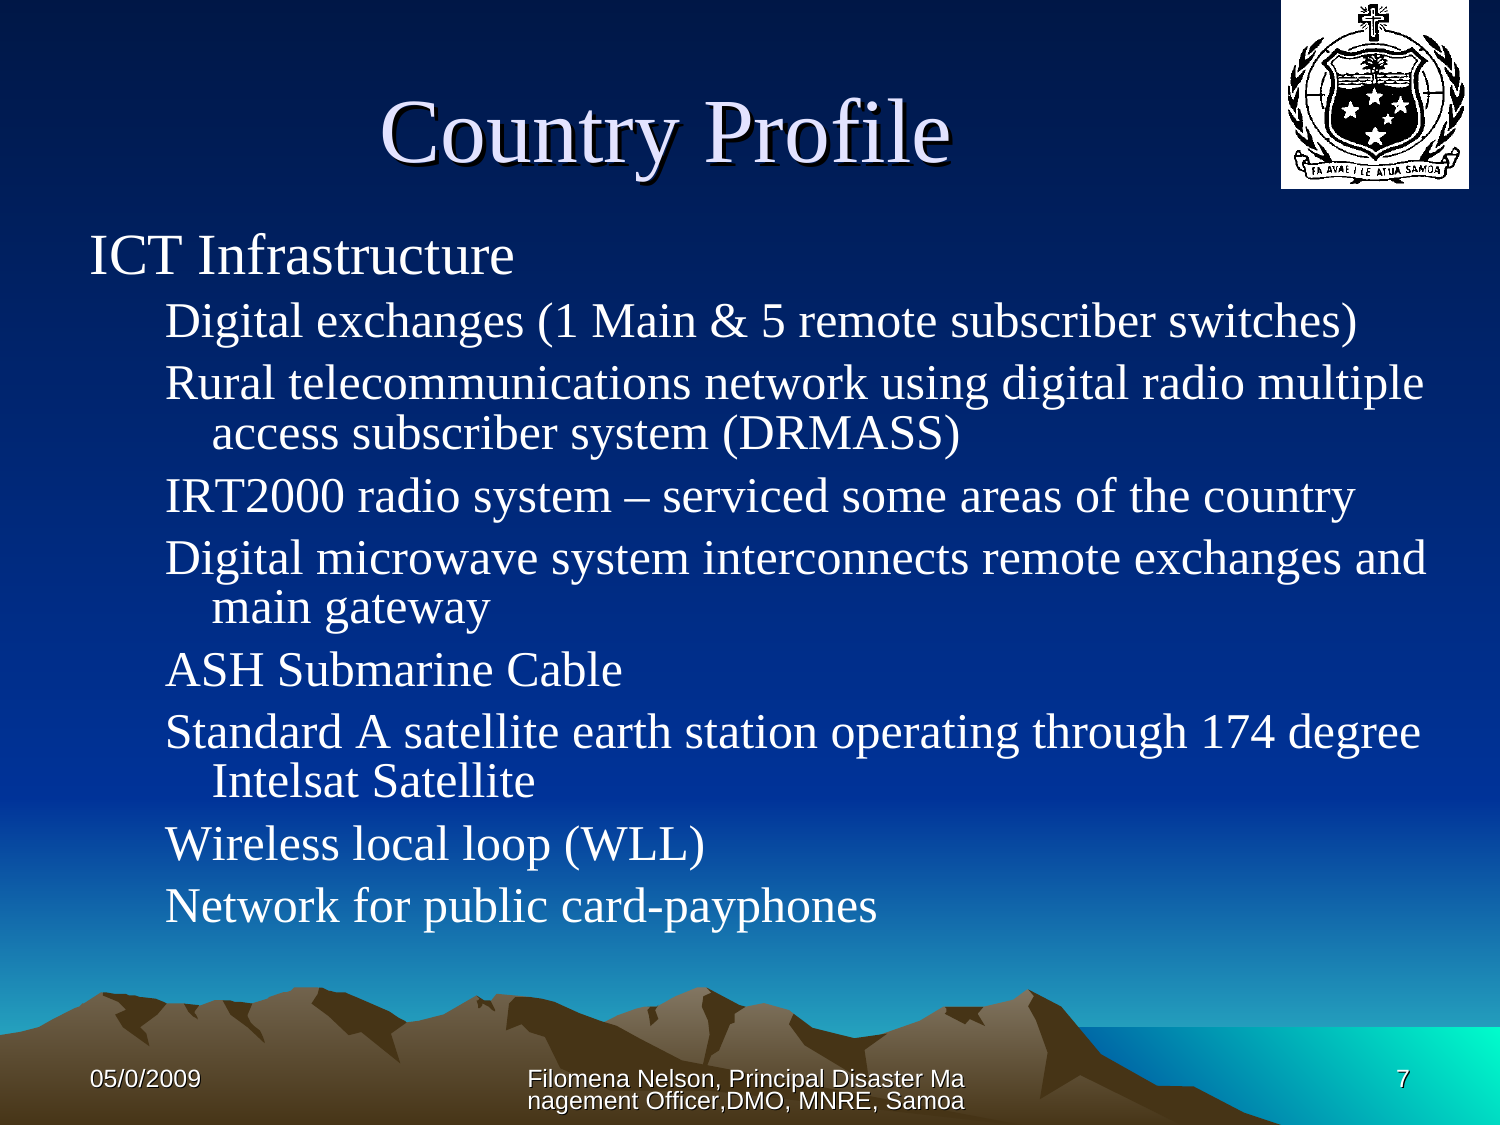

# Country Profile
ICT Infrastructure
Digital exchanges (1 Main & 5 remote subscriber switches)
Rural telecommunications network using digital radio multiple access subscriber system (DRMASS)
IRT2000 radio system – serviced some areas of the country
Digital microwave system interconnects remote exchanges and main gateway
ASH Submarine Cable
Standard A satellite earth station operating through 174 degree Intelsat Satellite
Wireless local loop (WLL)
Network for public card-payphones
05/0/2009
Filomena Nelson, Principal Disaster Management Officer,DMO, MNRE, Samoa
7